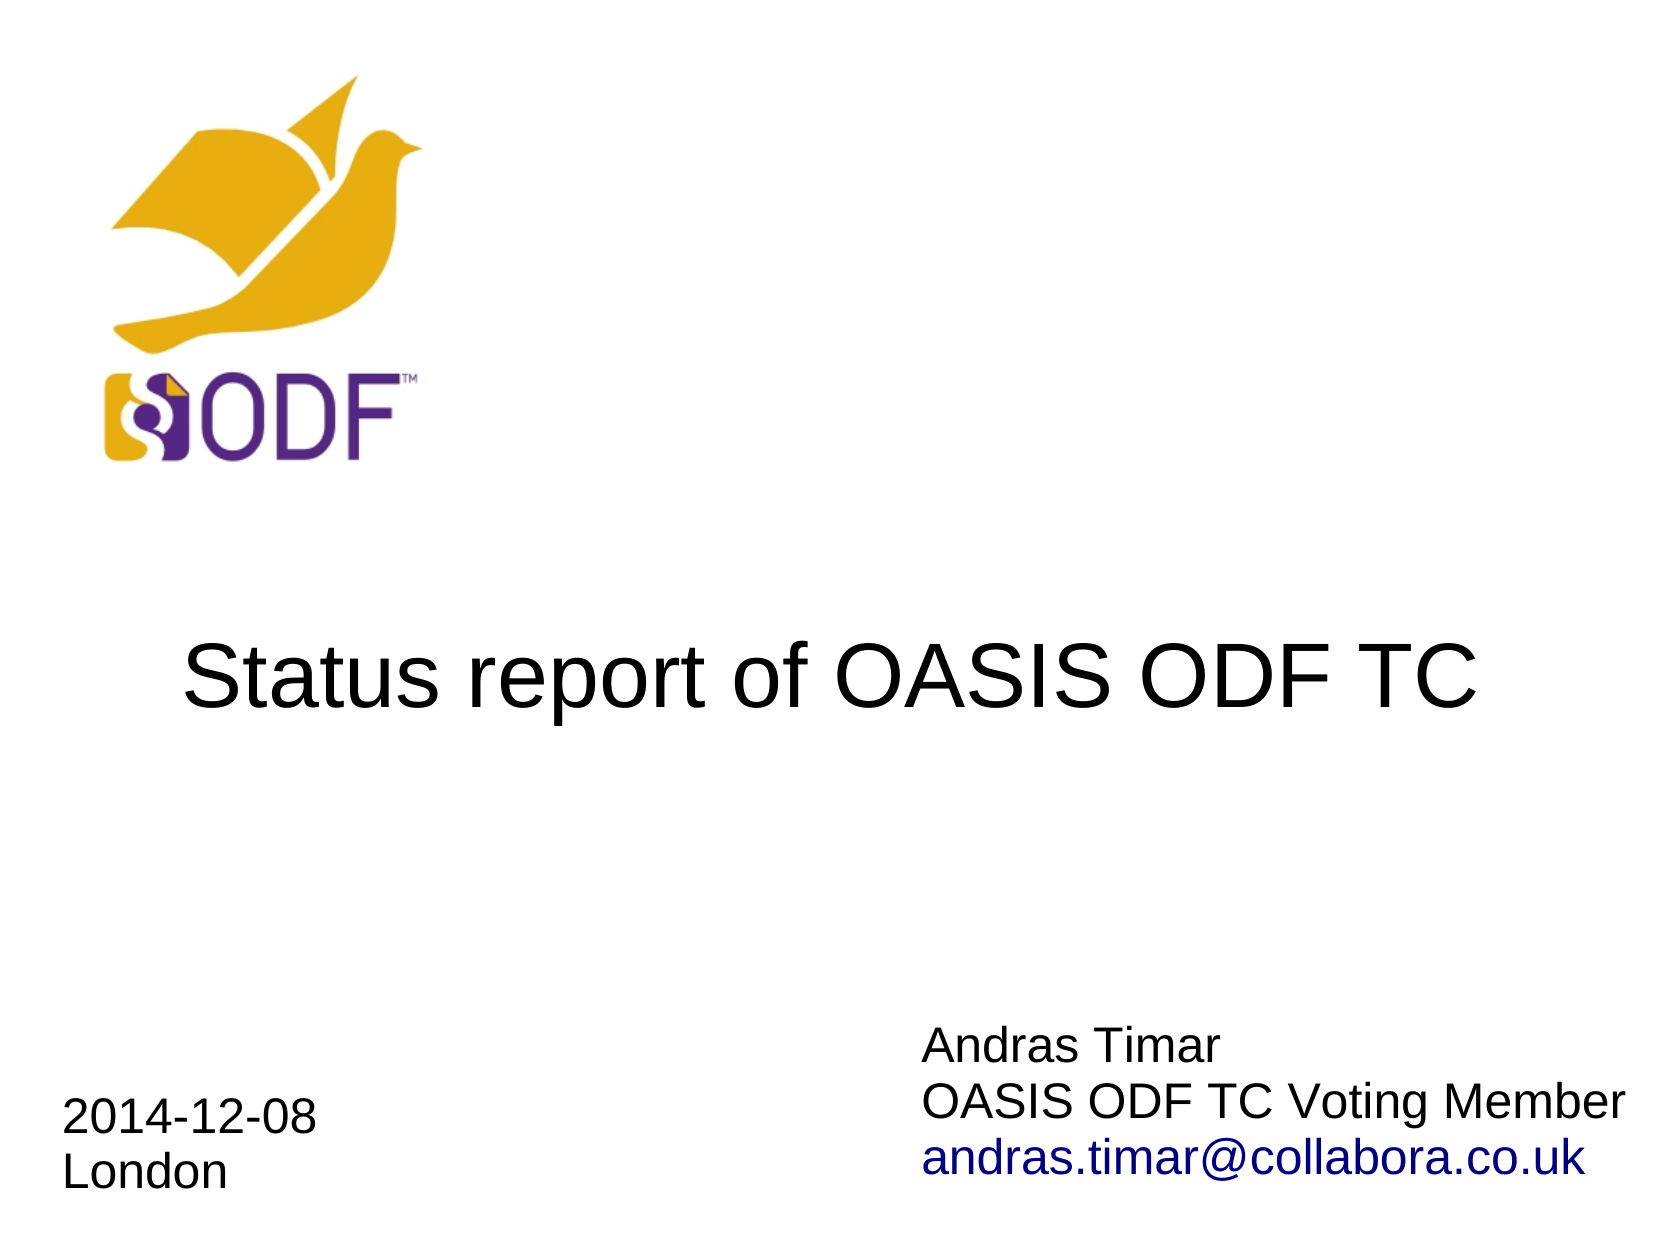

# Status report of OASIS ODF TC
Andras Timar
OASIS ODF TC Voting Member
andras.timar@collabora.co.uk
2014-12-08
London